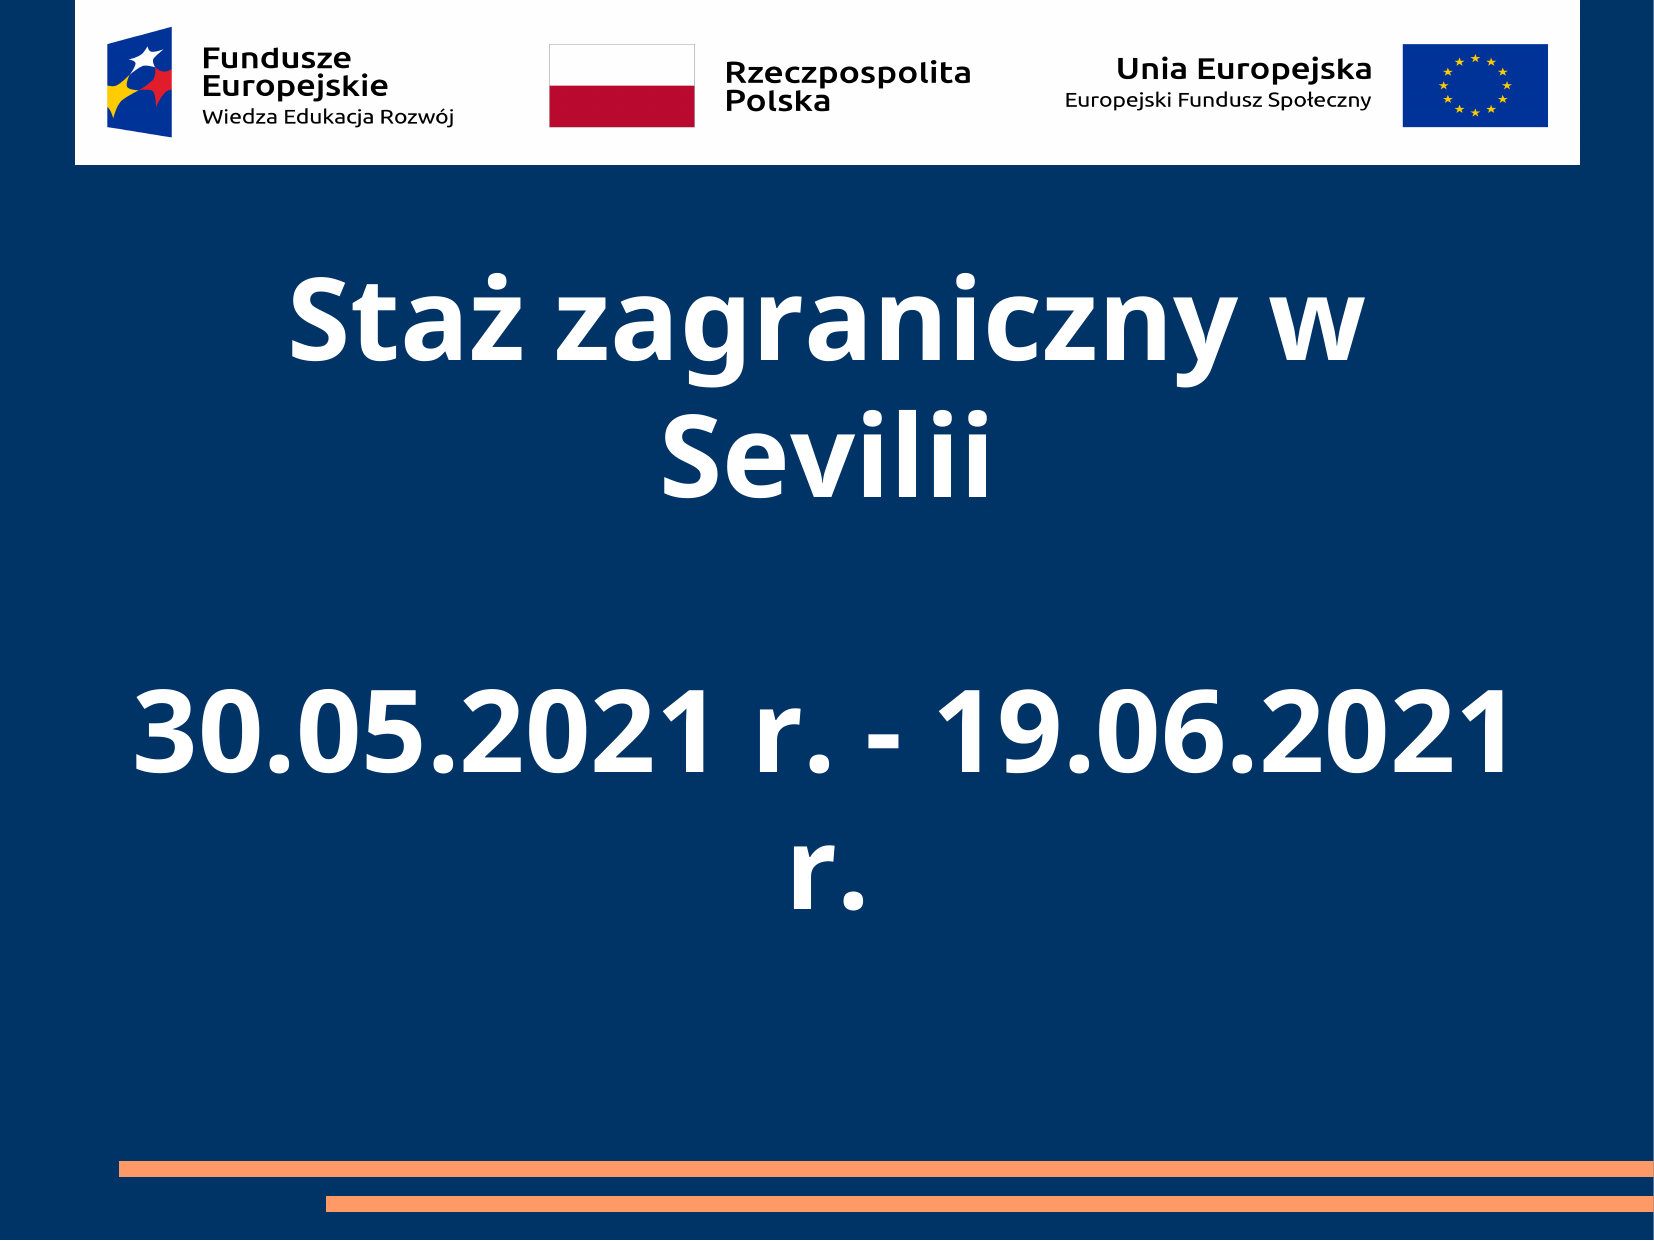

# Staż zagraniczny w Sevilii
30.05.2021 r. - 19.06.2021 r.